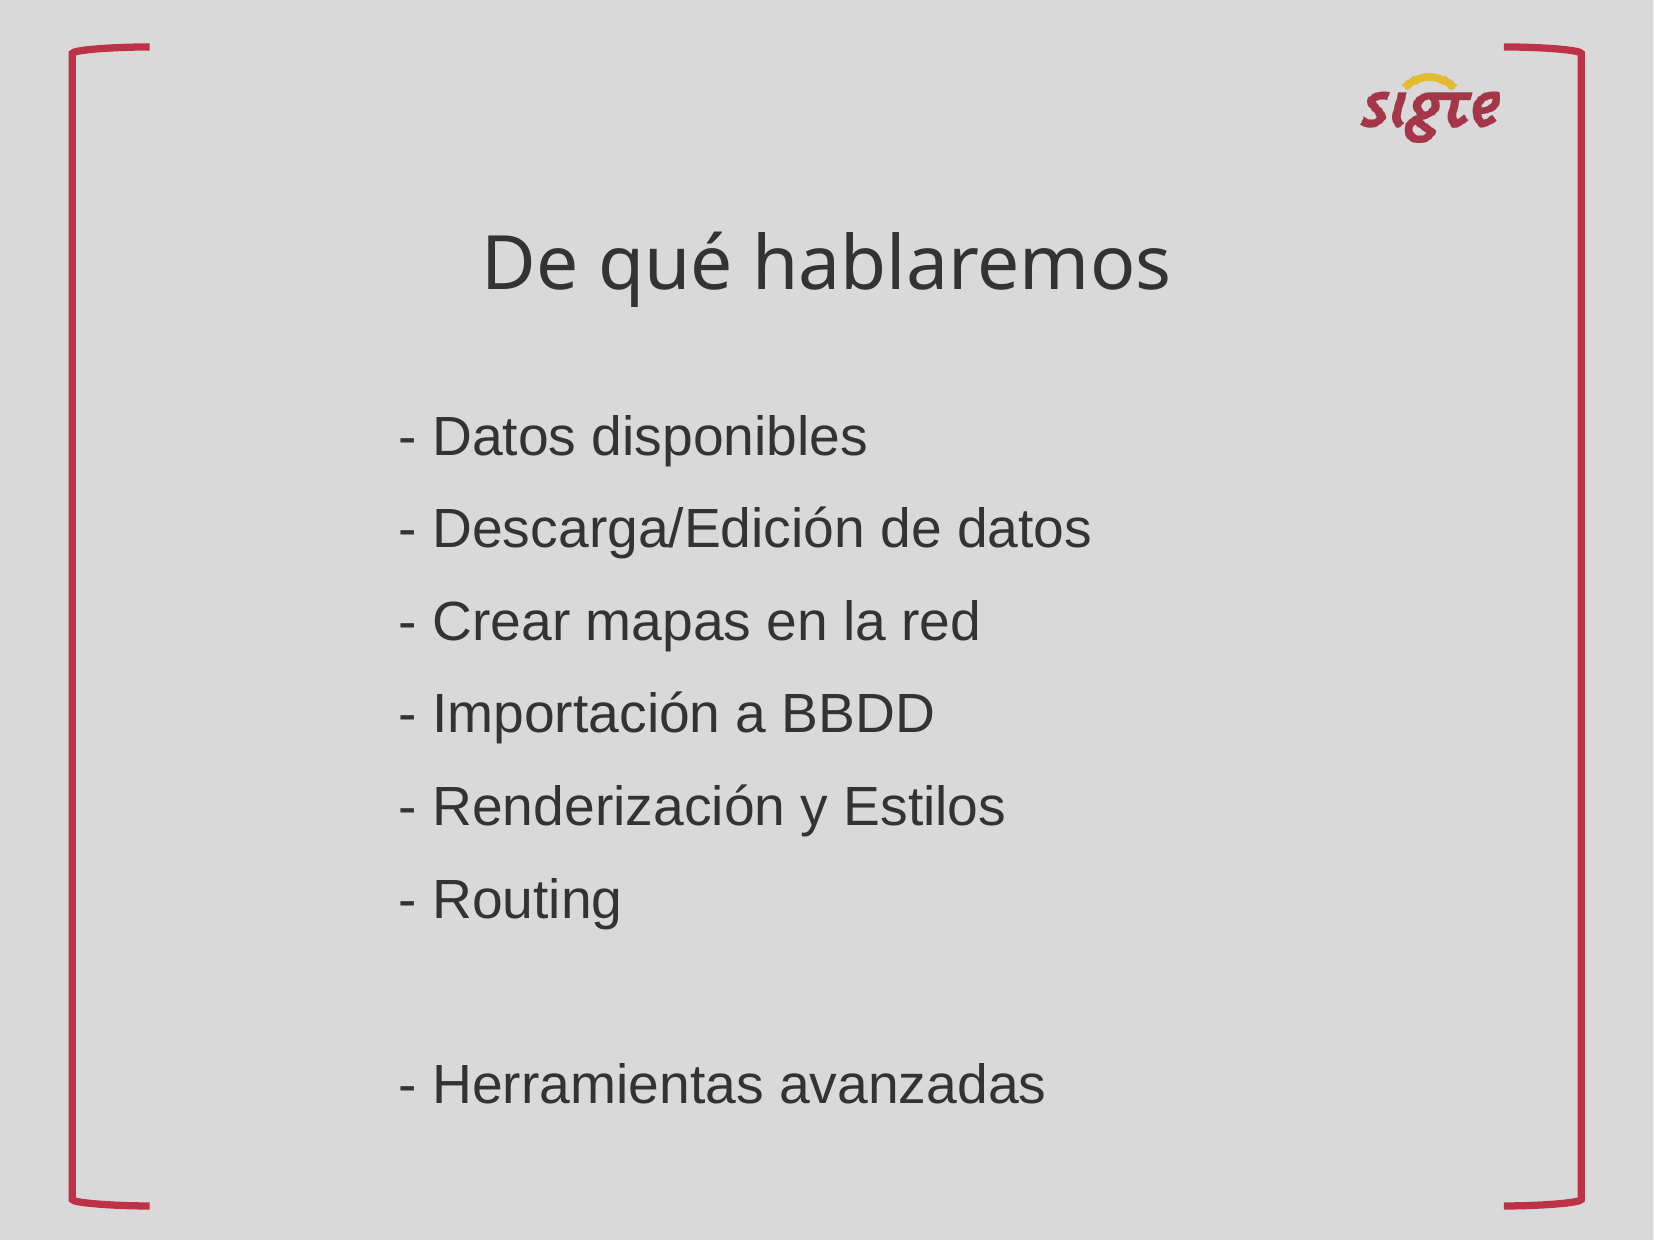

De qué hablaremos
- Datos disponibles
- Descarga/Edición de datos
- Crear mapas en la red
- Importación a BBDD
- Renderización y Estilos
- Routing
- Herramientas avanzadas